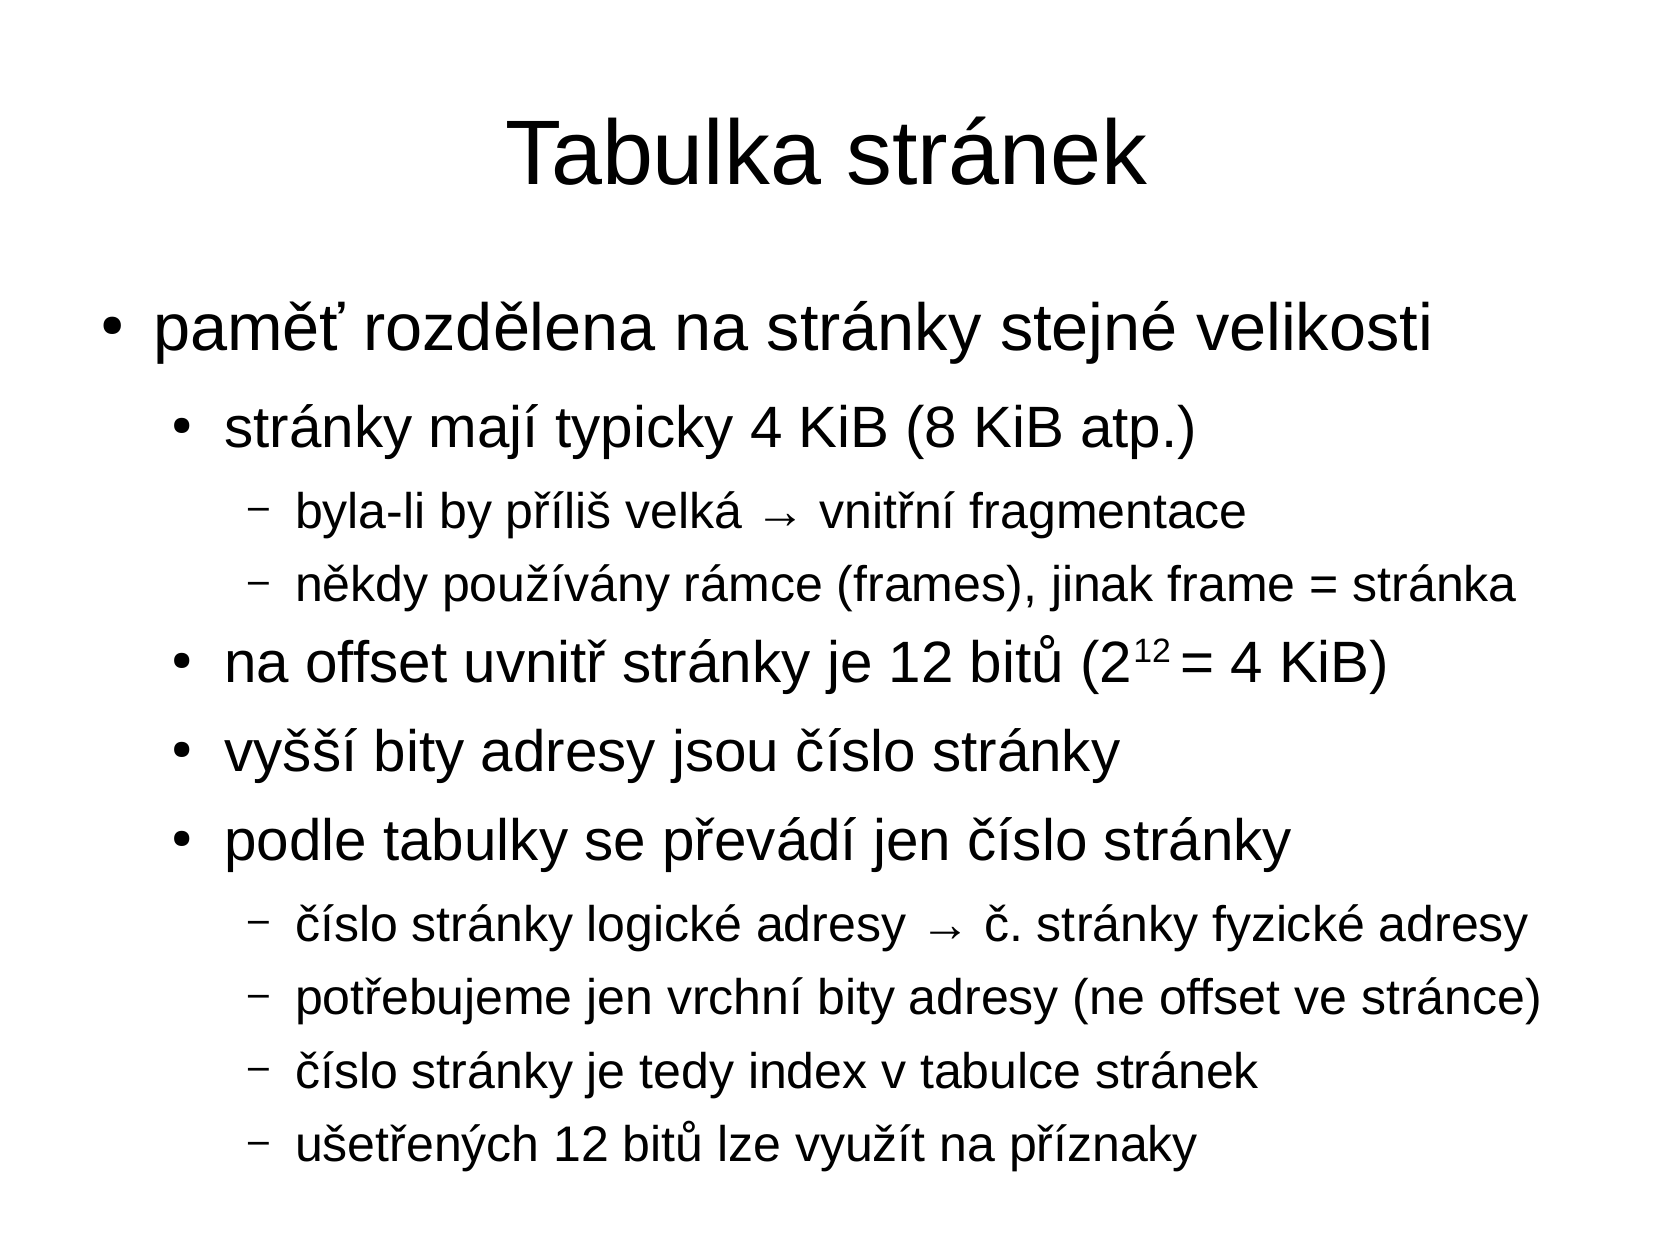

# Tabulka stránek
paměť rozdělena na stránky stejné velikosti
stránky mají typicky 4 KiB (8 KiB atp.)
byla-li by příliš velká → vnitřní fragmentace
někdy používány rámce (frames), jinak frame = stránka
na offset uvnitř stránky je 12 bitů (212 = 4 KiB)
vyšší bity adresy jsou číslo stránky
podle tabulky se převádí jen číslo stránky
číslo stránky logické adresy → č. stránky fyzické adresy
potřebujeme jen vrchní bity adresy (ne offset ve stránce)
číslo stránky je tedy index v tabulce stránek
ušetřených 12 bitů lze využít na příznaky